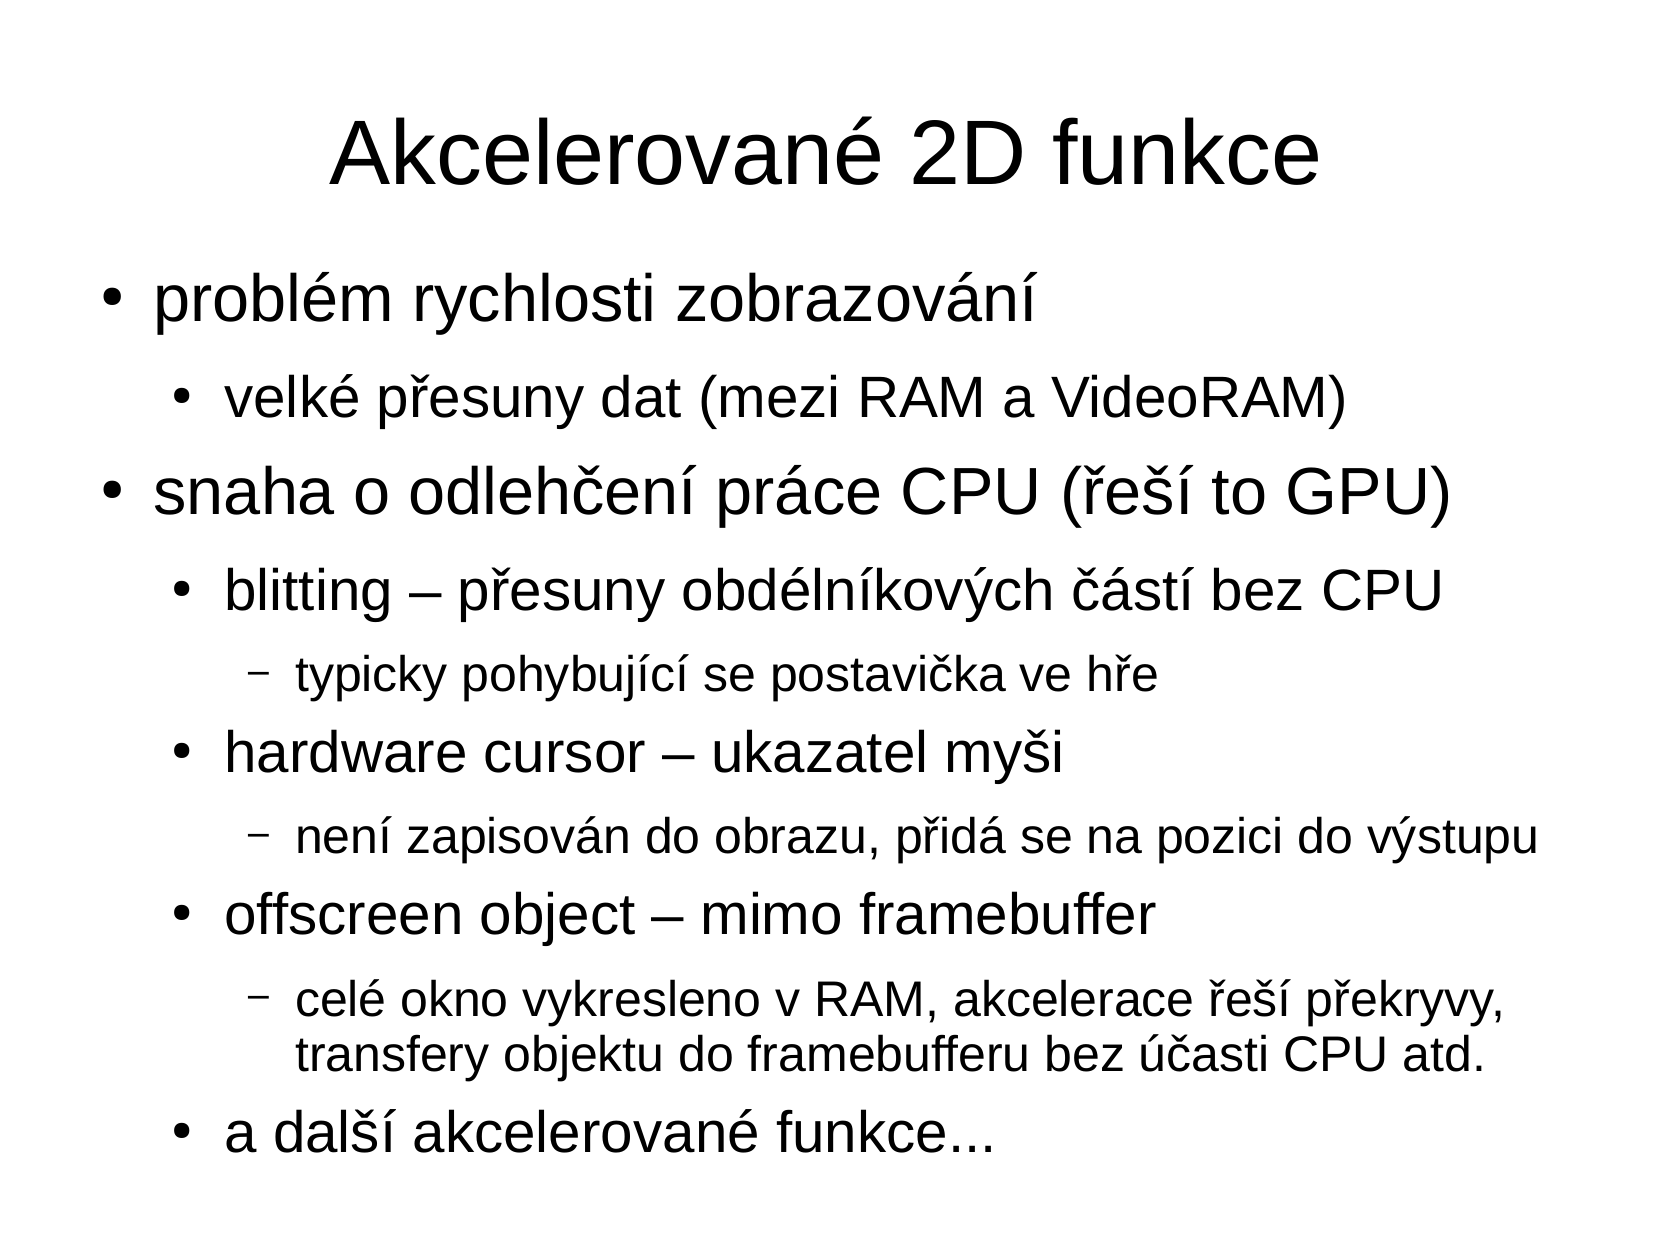

# Akcelerované 2D funkce
problém rychlosti zobrazování
velké přesuny dat (mezi RAM a VideoRAM)
snaha o odlehčení práce CPU (řeší to GPU)
blitting – přesuny obdélníkových částí bez CPU
typicky pohybující se postavička ve hře
hardware cursor – ukazatel myši
není zapisován do obrazu, přidá se na pozici do výstupu
offscreen object – mimo framebuffer
celé okno vykresleno v RAM, akcelerace řeší překryvy, transfery objektu do framebufferu bez účasti CPU atd.
a další akcelerované funkce...